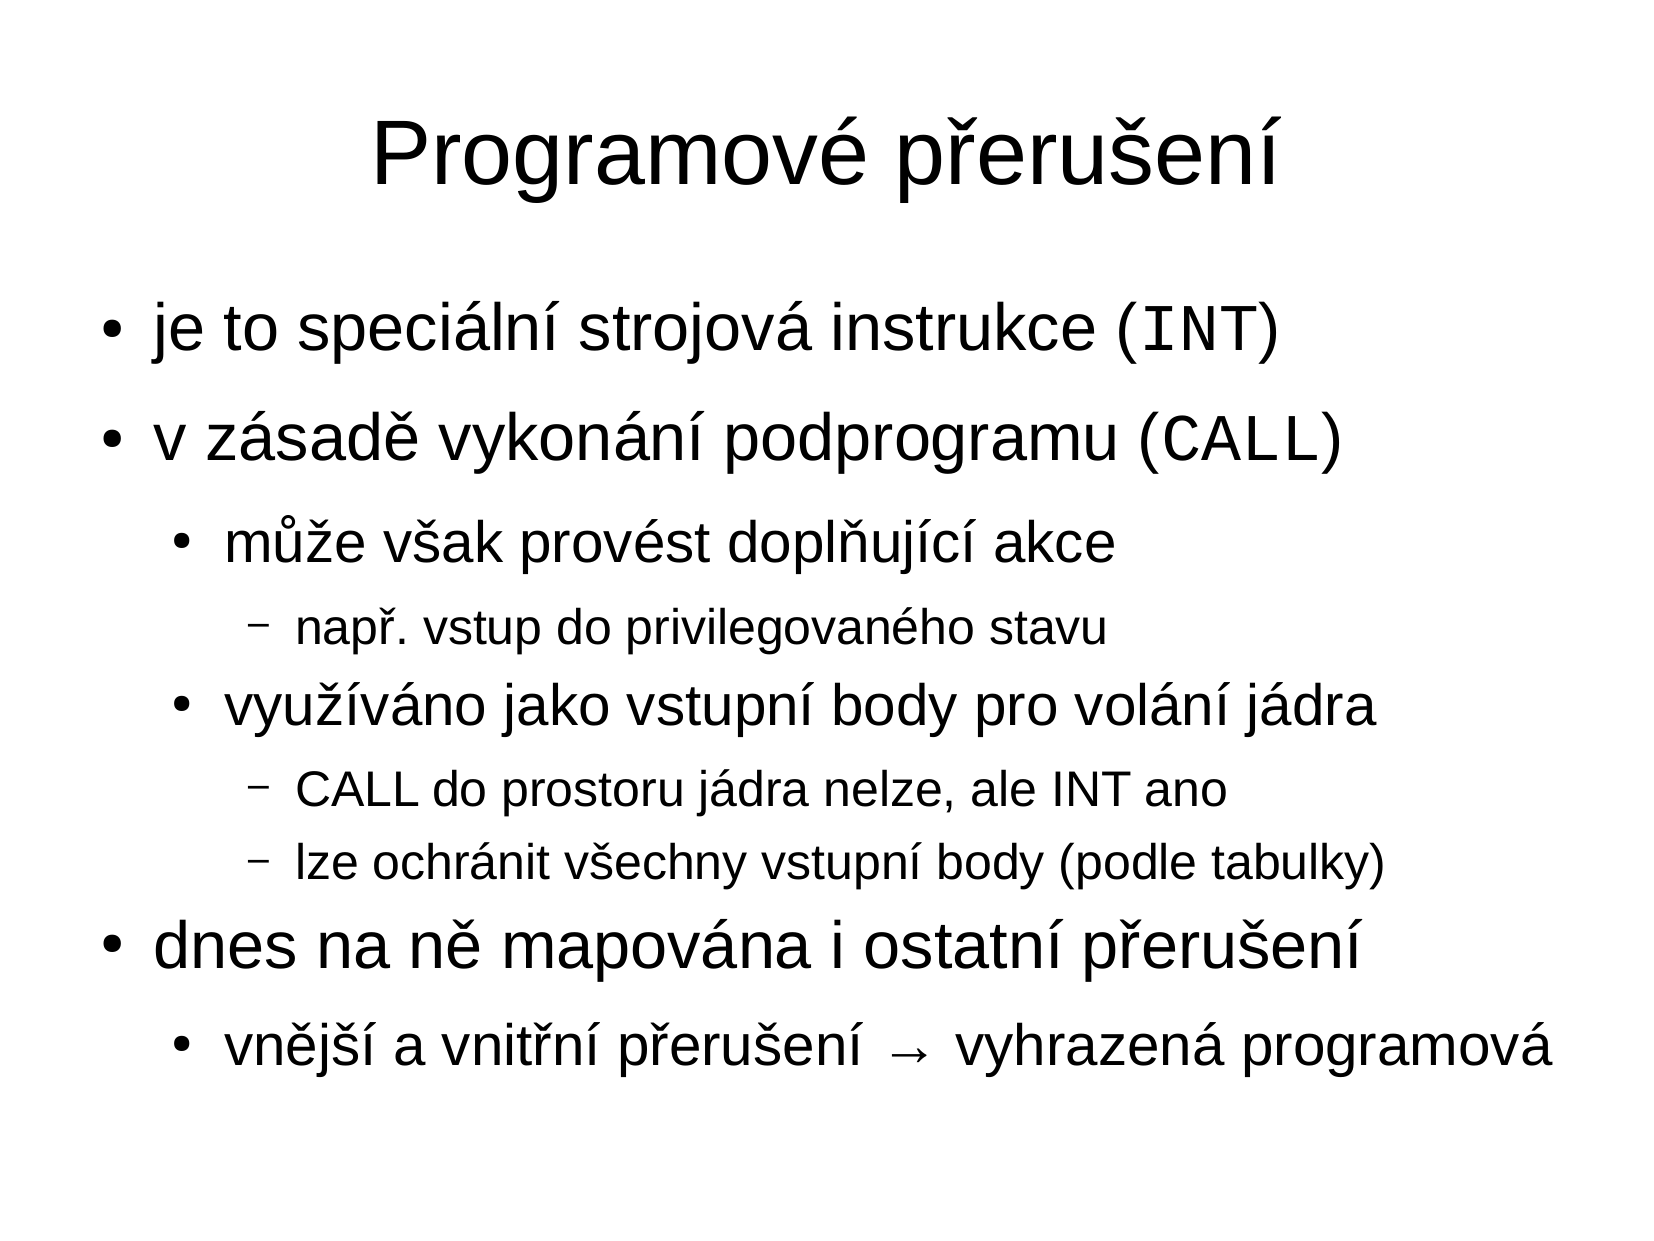

# Programové přerušení
je to speciální strojová instrukce (INT)
v zásadě vykonání podprogramu (CALL)
může však provést doplňující akce
např. vstup do privilegovaného stavu
využíváno jako vstupní body pro volání jádra
CALL do prostoru jádra nelze, ale INT ano
lze ochránit všechny vstupní body (podle tabulky)
dnes na ně mapována i ostatní přerušení
vnější a vnitřní přerušení → vyhrazená programová